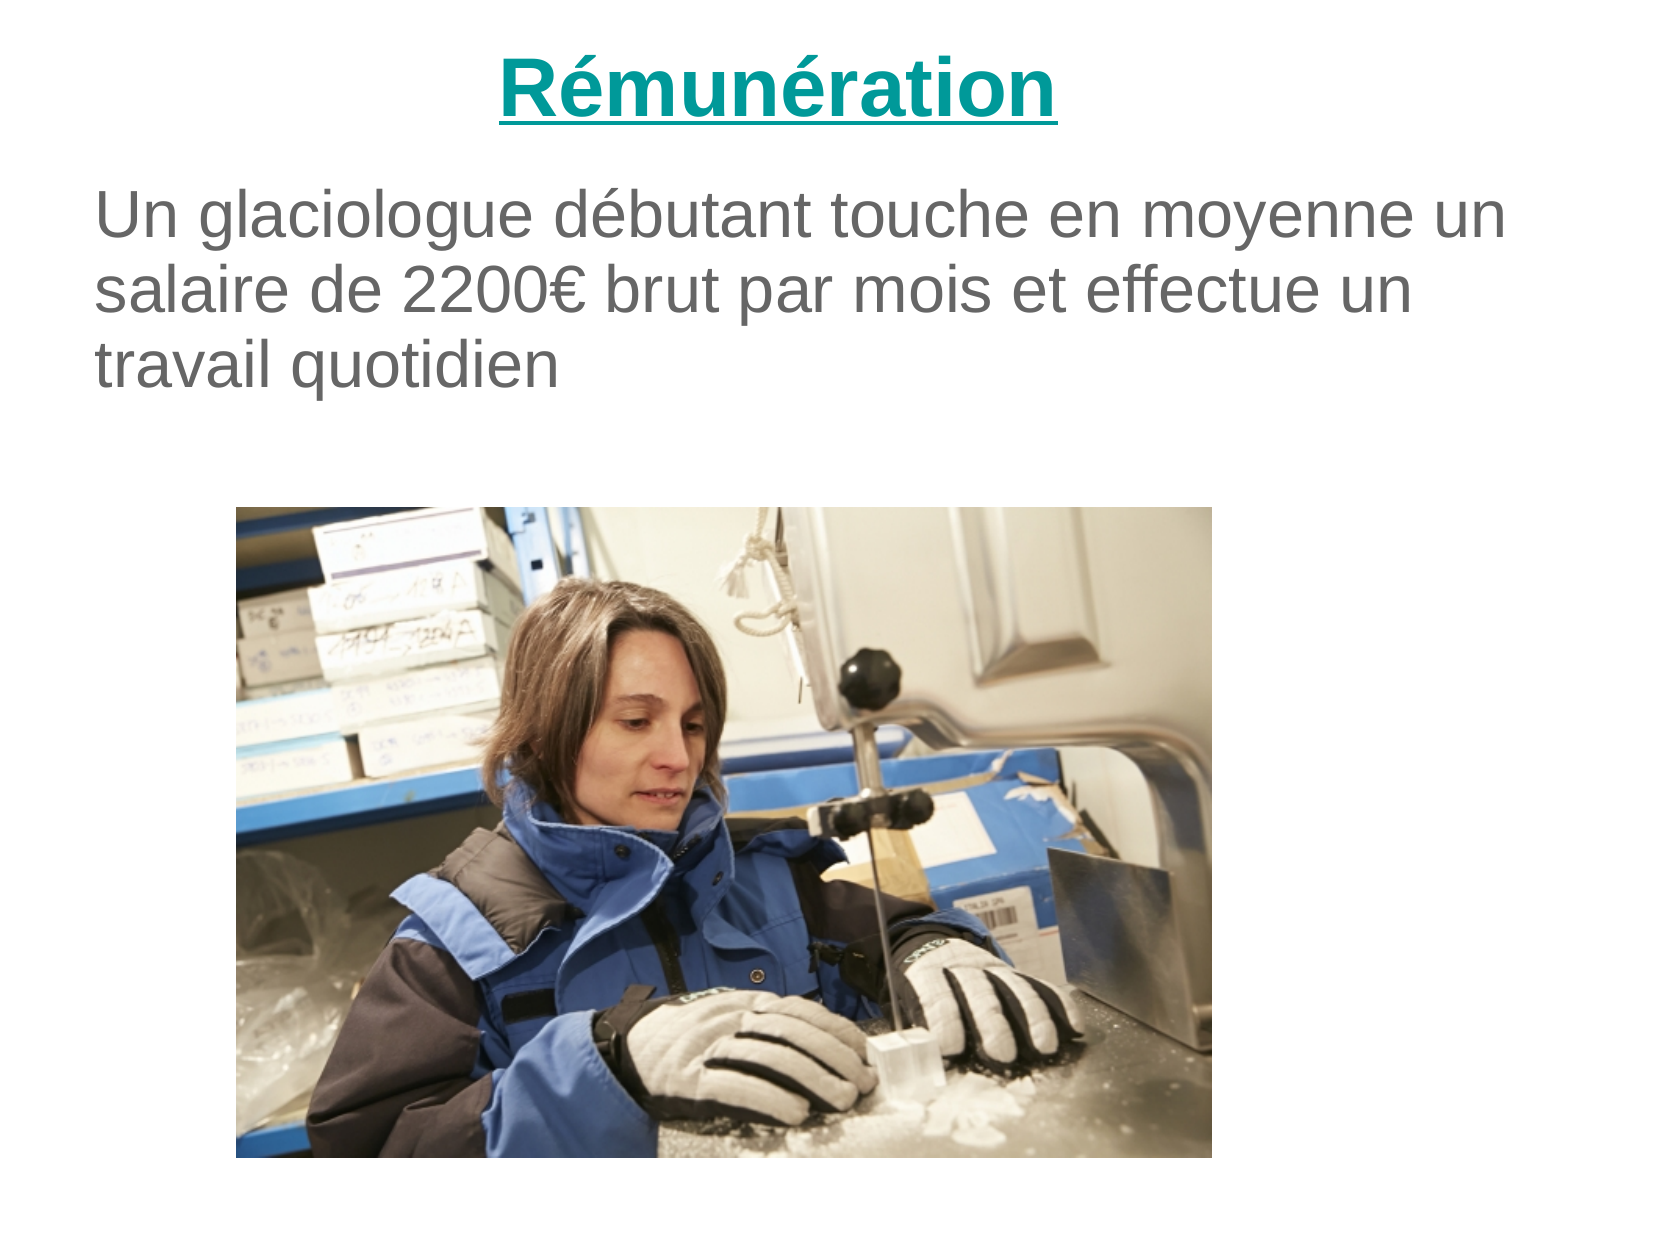

Rémunération
# Un glaciologue débutant touche en moyenne un salaire de 2200€ brut par mois et effectue un travail quotidien